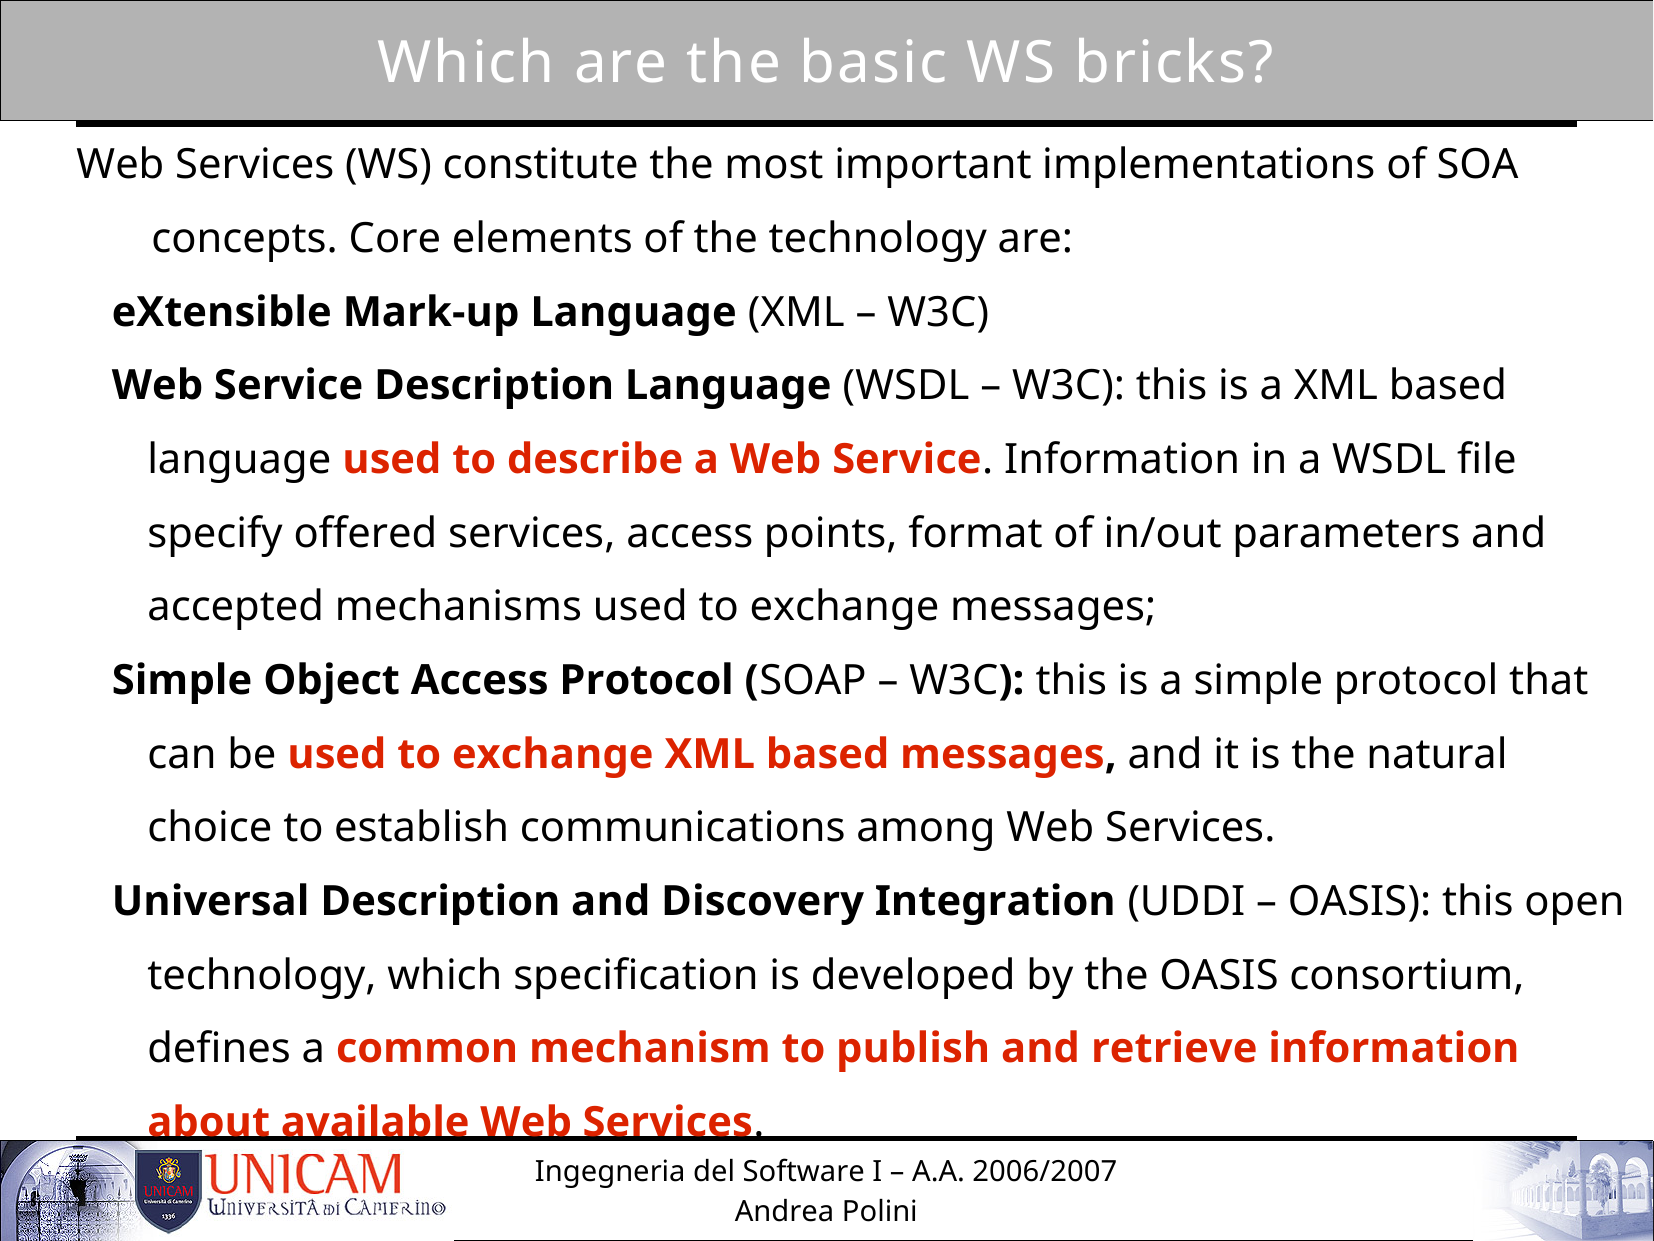

# Which are the basic WS bricks?
Web Services (WS) constitute the most important implementations of SOA concepts. Core elements of the technology are:
eXtensible Mark-up Language (XML – W3C)
Web Service Description Language (WSDL – W3C): this is a XML based language used to describe a Web Service. Information in a WSDL file specify offered services, access points, format of in/out parameters and accepted mechanisms used to exchange messages;
Simple Object Access Protocol (SOAP – W3C): this is a simple protocol that can be used to exchange XML based messages, and it is the natural choice to establish communications among Web Services.
Universal Description and Discovery Integration (UDDI – OASIS): this open technology, which specification is developed by the OASIS consortium, defines a common mechanism to publish and retrieve information about available Web Services.